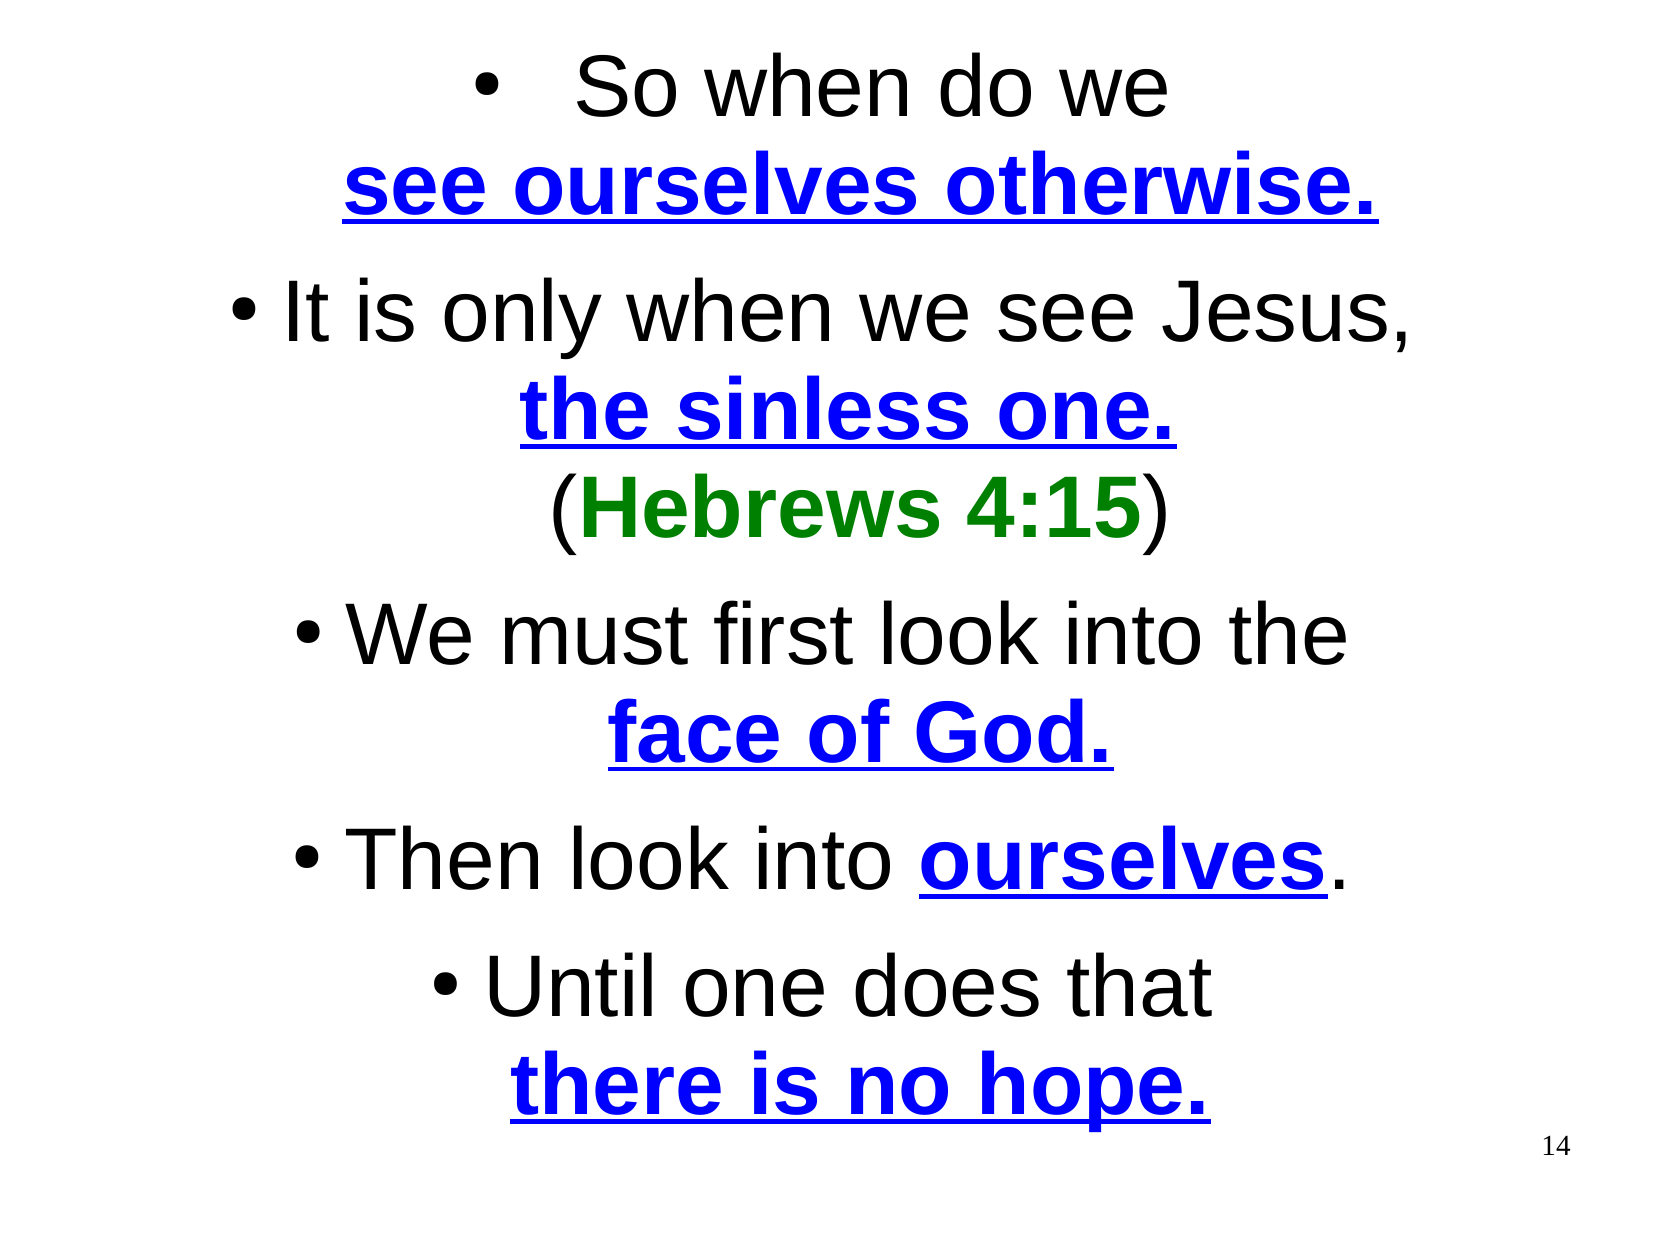

# So when do we see ourselves otherwise.
It is only when we see Jesus,
the sinless one.
(Hebrews 4:15)
We must first look into the
face of God.
Then look into ourselves.
Until one does that
there is no hope.
14